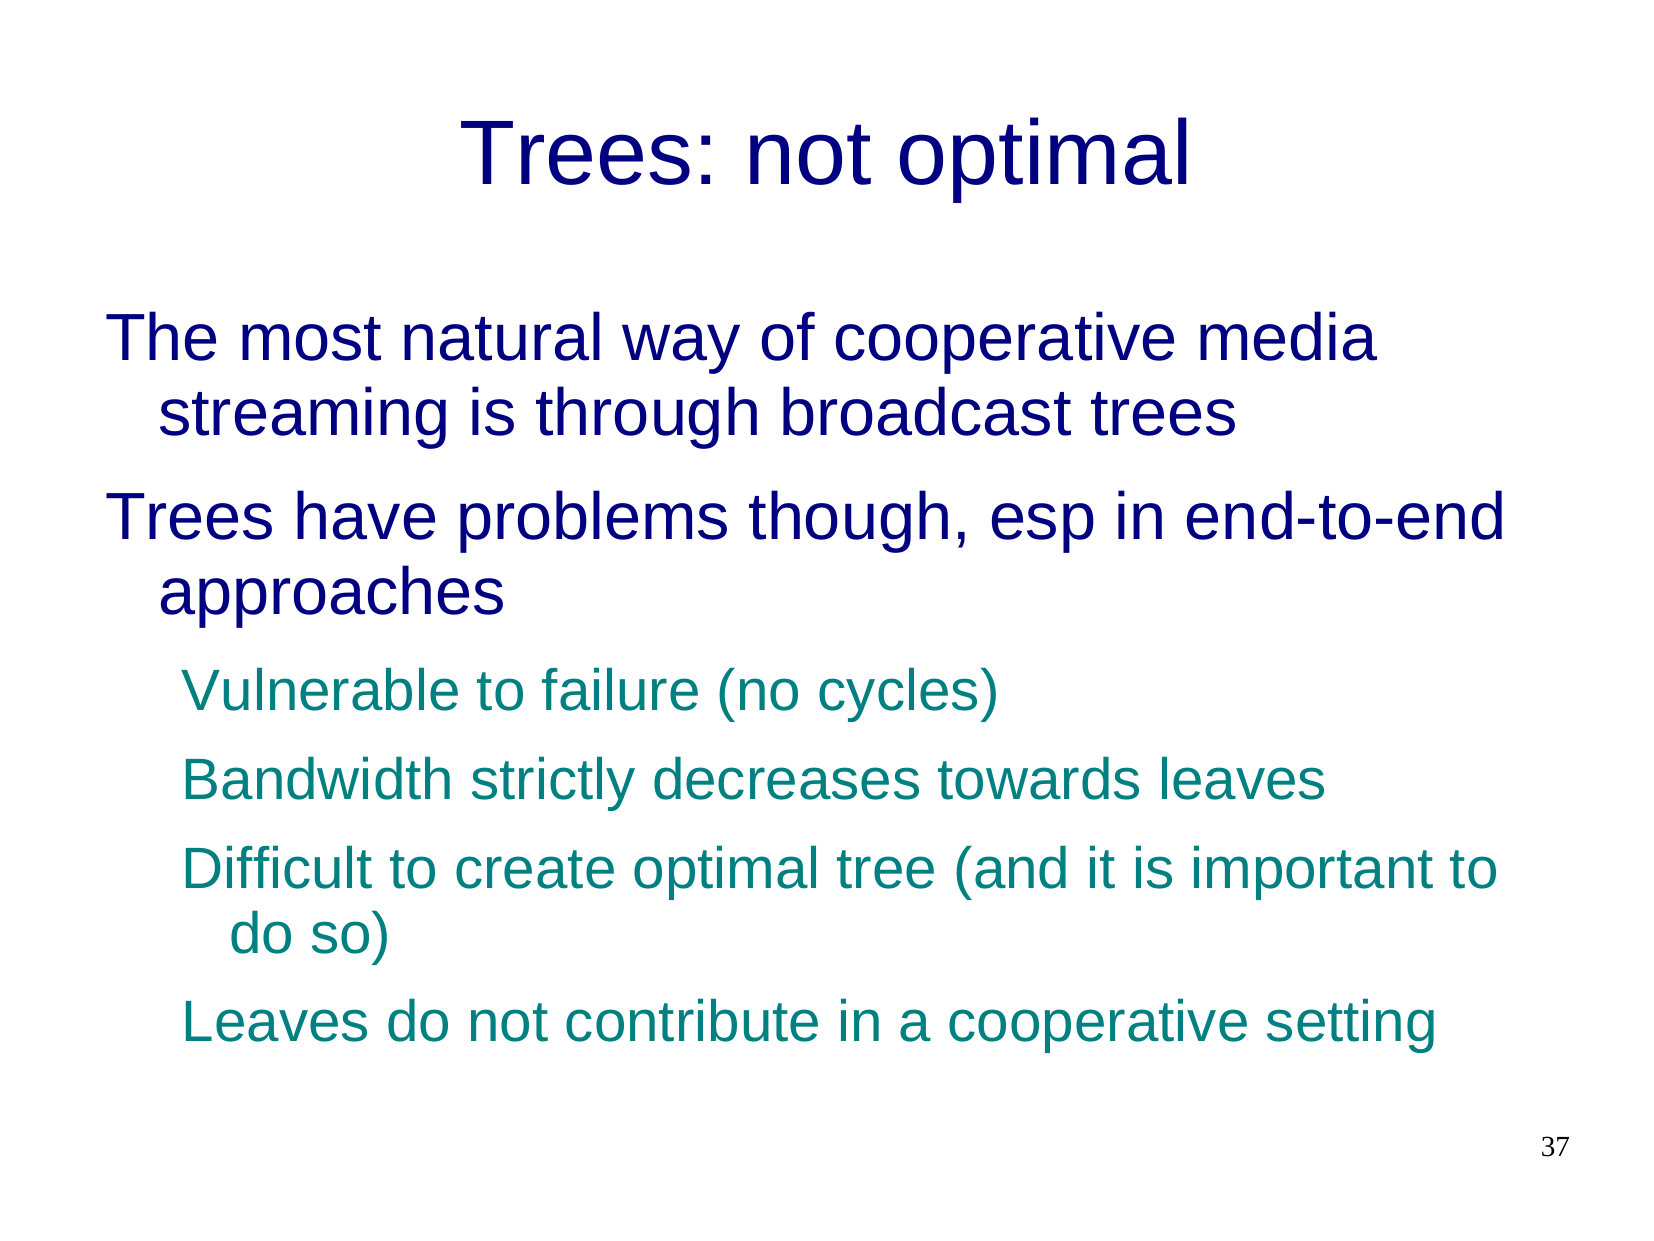

# Trees: not optimal
The most natural way of cooperative media streaming is through broadcast trees
Trees have problems though, esp in end-to-end approaches
Vulnerable to failure (no cycles)
Bandwidth strictly decreases towards leaves
Difficult to create optimal tree (and it is important to do so)
Leaves do not contribute in a cooperative setting
37